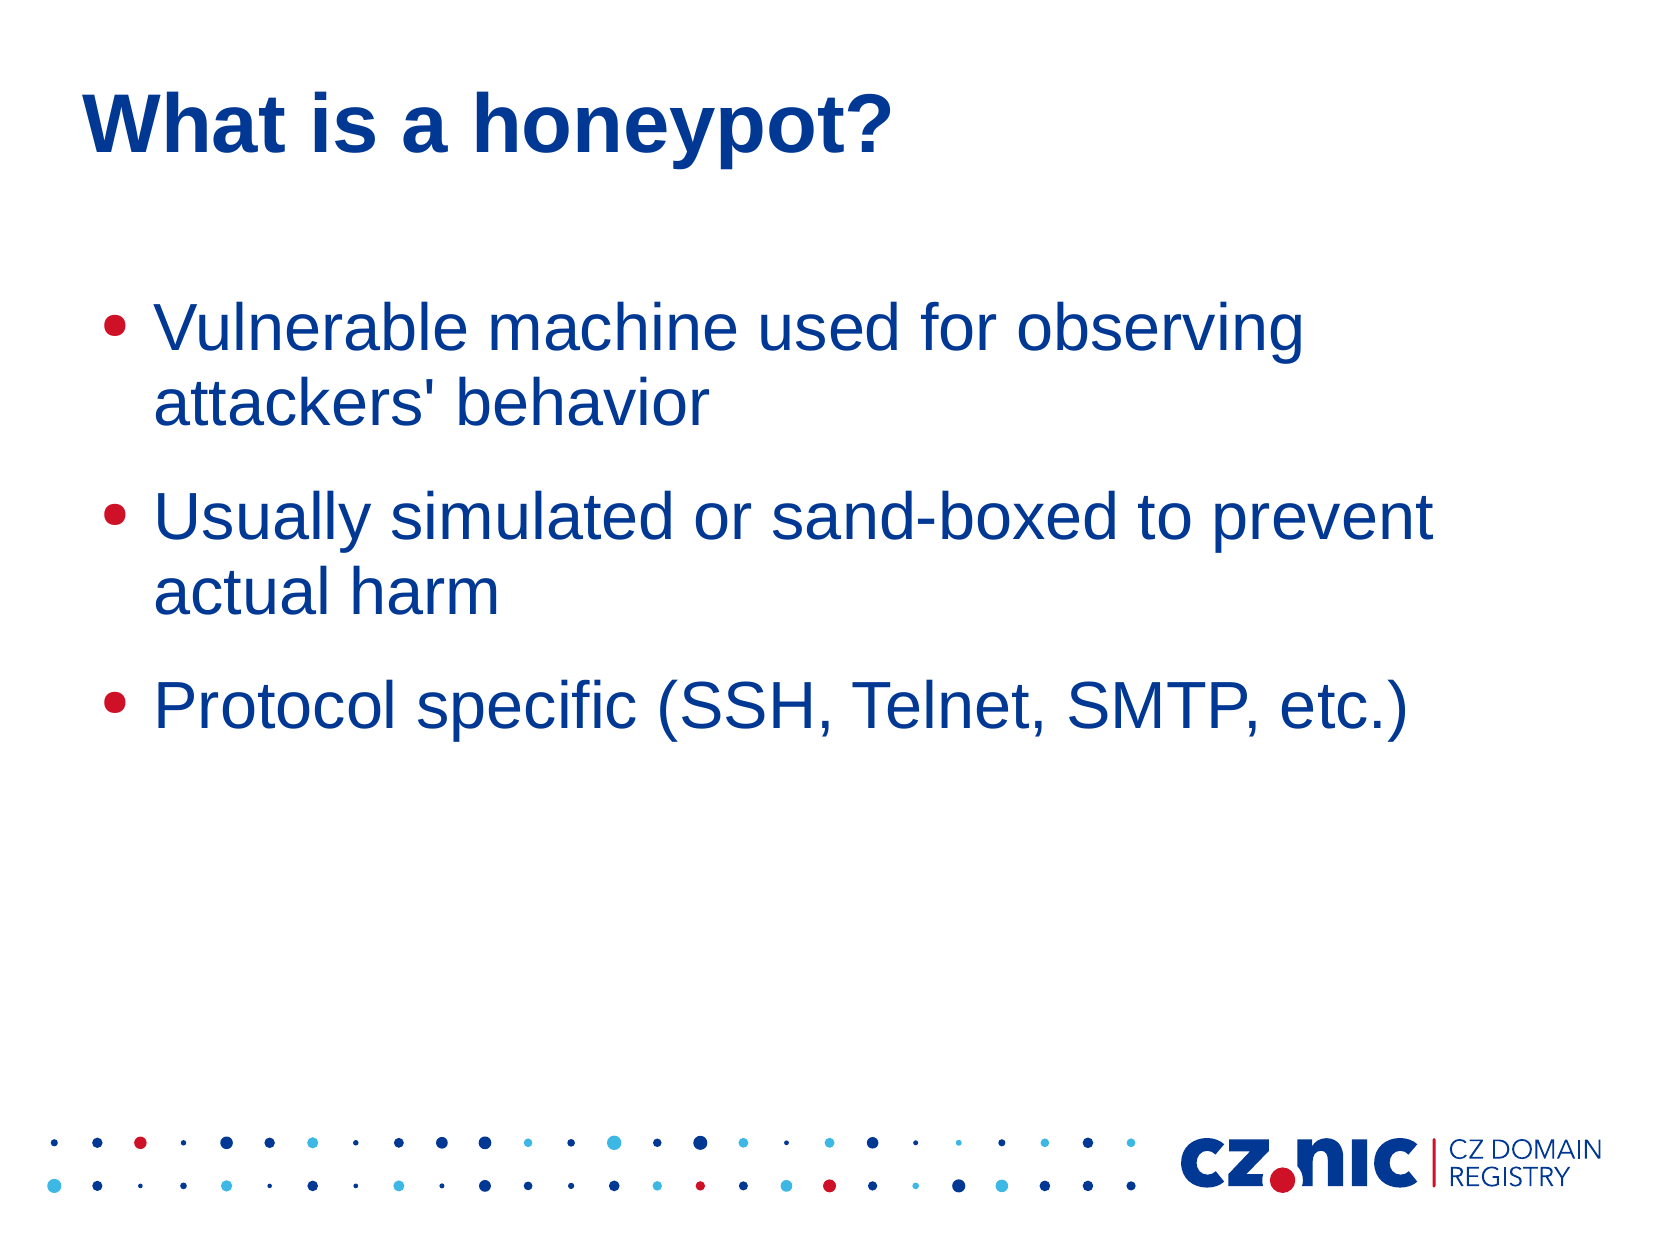

# What is a honeypot?
Vulnerable machine used for observing attackers' behavior
Usually simulated or sand-boxed to prevent actual harm
Protocol specific (SSH, Telnet, SMTP, etc.)